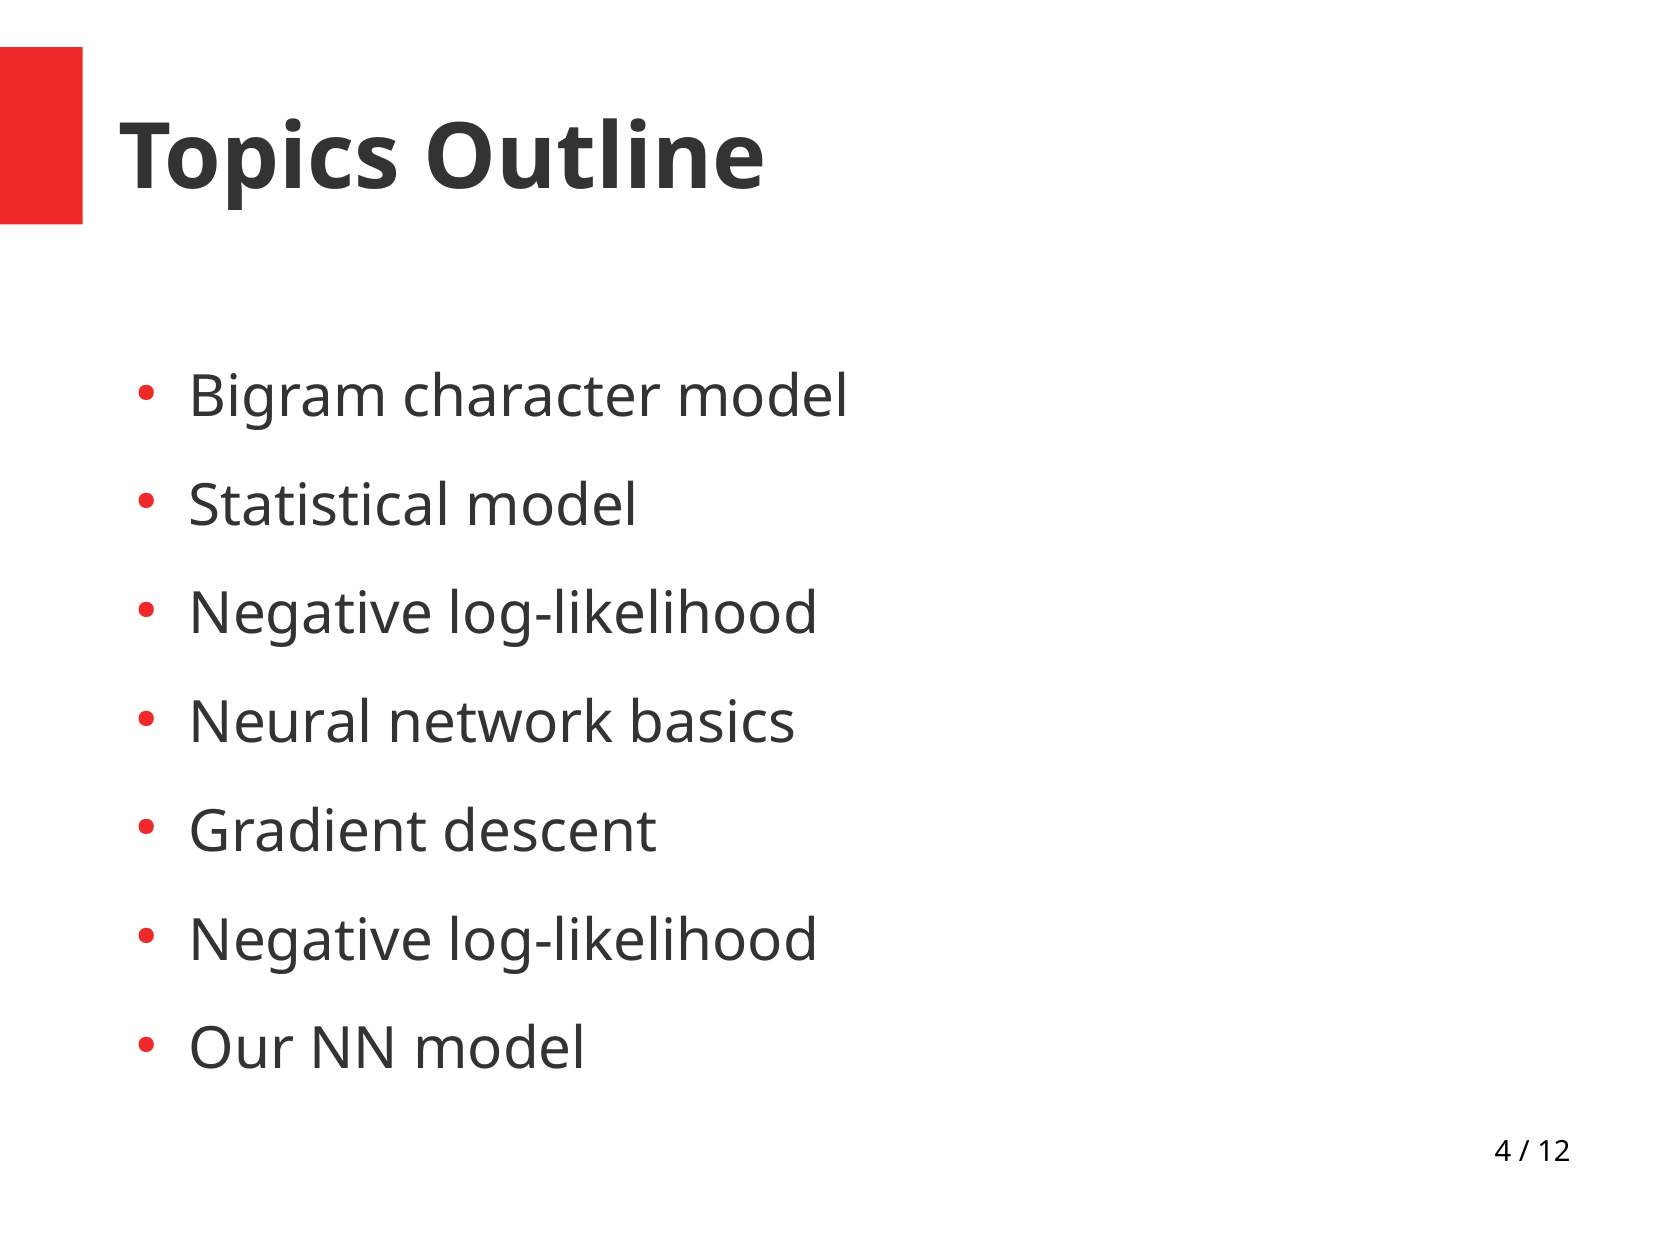

# Topics Outline
Bigram character model
Statistical model
Negative log-likelihood
Neural network basics
Gradient descent
Negative log-likelihood
Our NN model
4